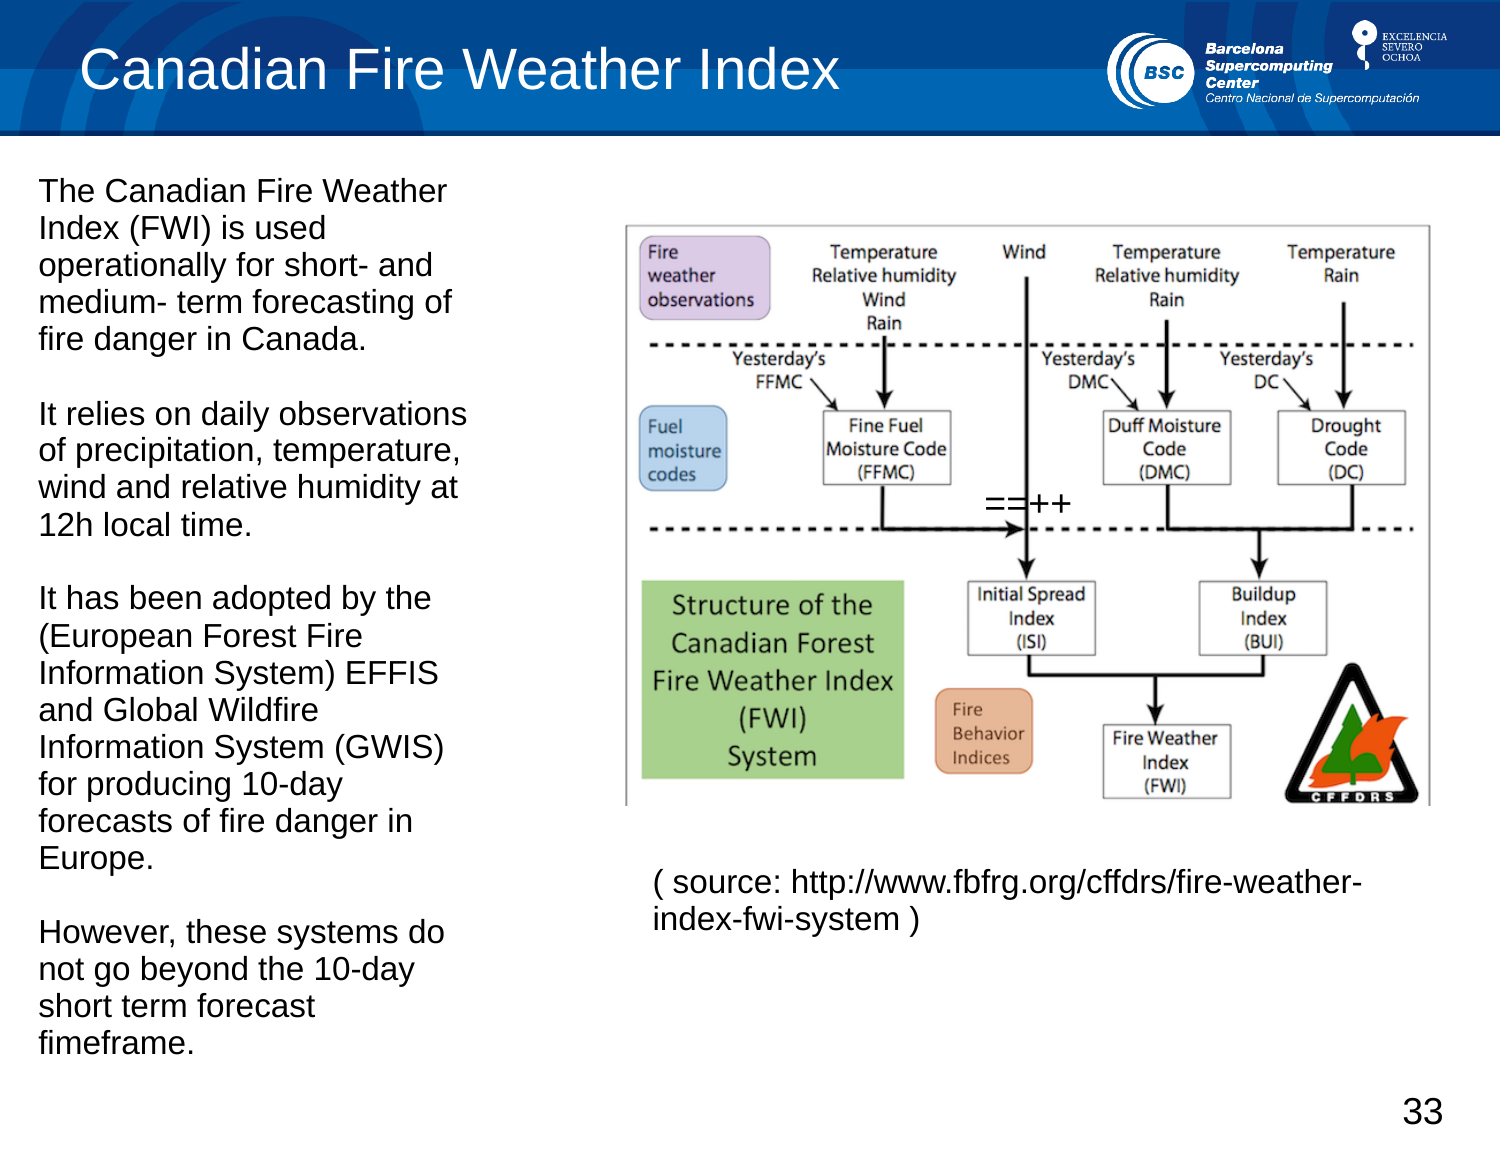

# Canadian Fire Weather Index
The Canadian Fire Weather Index (FWI) is used operationally for short- and medium- term forecasting of fire danger in Canada.
It relies on daily observations of precipitation, temperature, wind and relative humidity at 12h local time.
It has been adopted by the (European Forest Fire Information System) EFFIS and Global Wildfire Information System (GWIS) for producing 10-day forecasts of fire danger in Europe.
However, these systems do not go beyond the 10-day short term forecast fimeframe.
==++
( source: http://www.fbfrg.org/cffdrs/fire-weather-index-fwi-system )